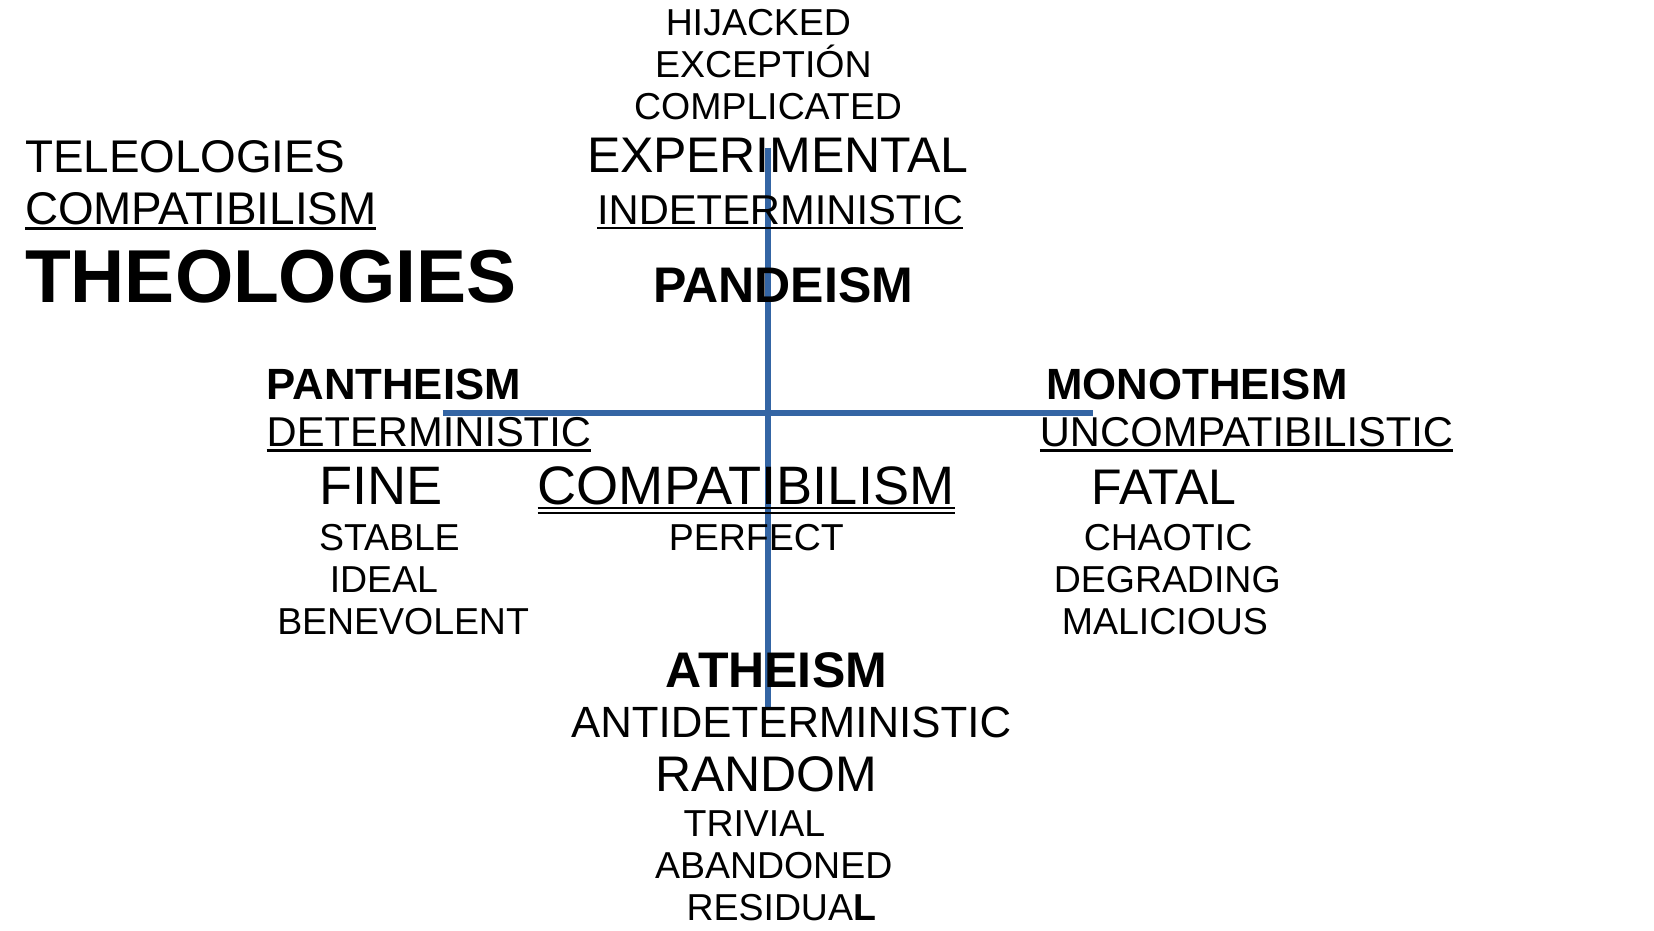

HIJACKED
 EXCEPTIÓN
 COMPLICATED
 TELEOLOGIES EXPERIMENTAL
 COMPATIBILISM INDETERMINISTIC
 THEOLOGIES PANDEISM
 PANTHEISM MONOTHEISM DETERMINISTIC UNCOMPATIBILISTIC
 FINE COMPATIBILISM FATAL
 STABLE PERFECT CHAOTIC
 IDEAL DEGRADING
 BENEVOLENT MALICIOUS ATHEISM
 ANTIDETERMINISTIC
 RANDOM TRIVIAL
 ABANDONED
 RESIDUAL